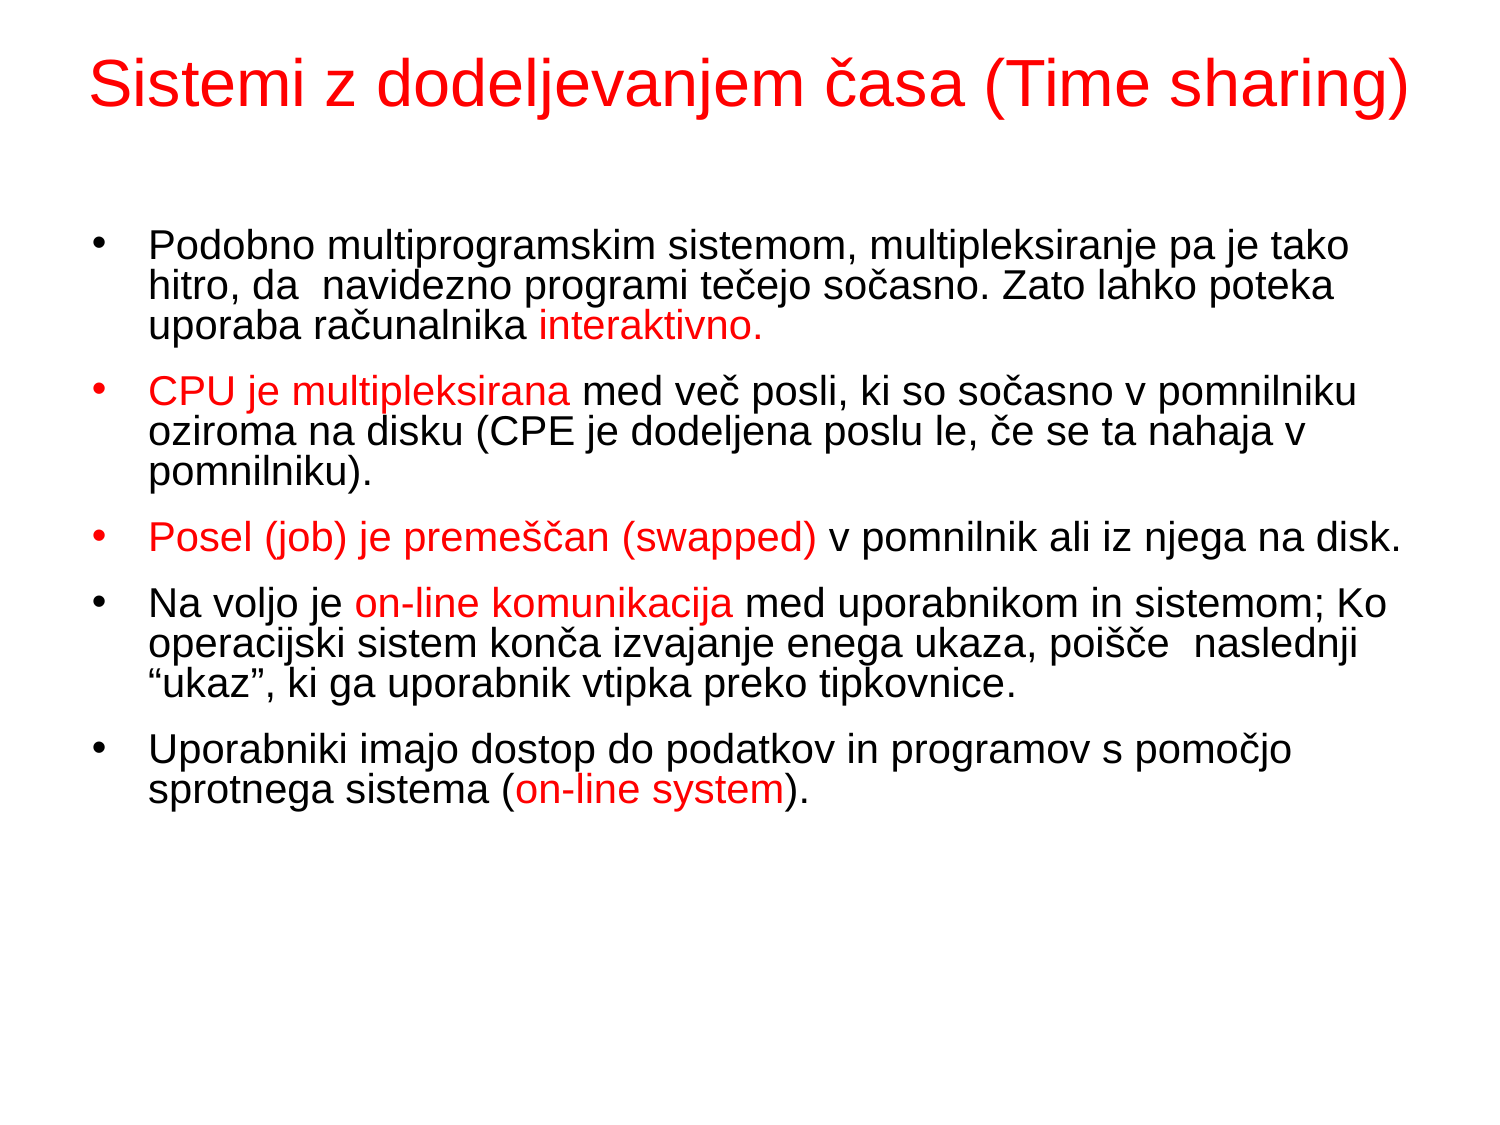

# Sistemi z dodeljevanjem časa (Time sharing)
Podobno multiprogramskim sistemom, multipleksiranje pa je tako hitro, da navidezno programi tečejo sočasno. Zato lahko poteka uporaba računalnika interaktivno.
CPU je multipleksirana med več posli, ki so sočasno v pomnilniku oziroma na disku (CPE je dodeljena poslu le, če se ta nahaja v pomnilniku).
Posel (job) je premeščan (swapped) v pomnilnik ali iz njega na disk.
Na voljo je on-line komunikacija med uporabnikom in sistemom; Ko operacijski sistem konča izvajanje enega ukaza, poišče naslednji “ukaz”, ki ga uporabnik vtipka preko tipkovnice.
Uporabniki imajo dostop do podatkov in programov s pomočjo sprotnega sistema (on-line system).